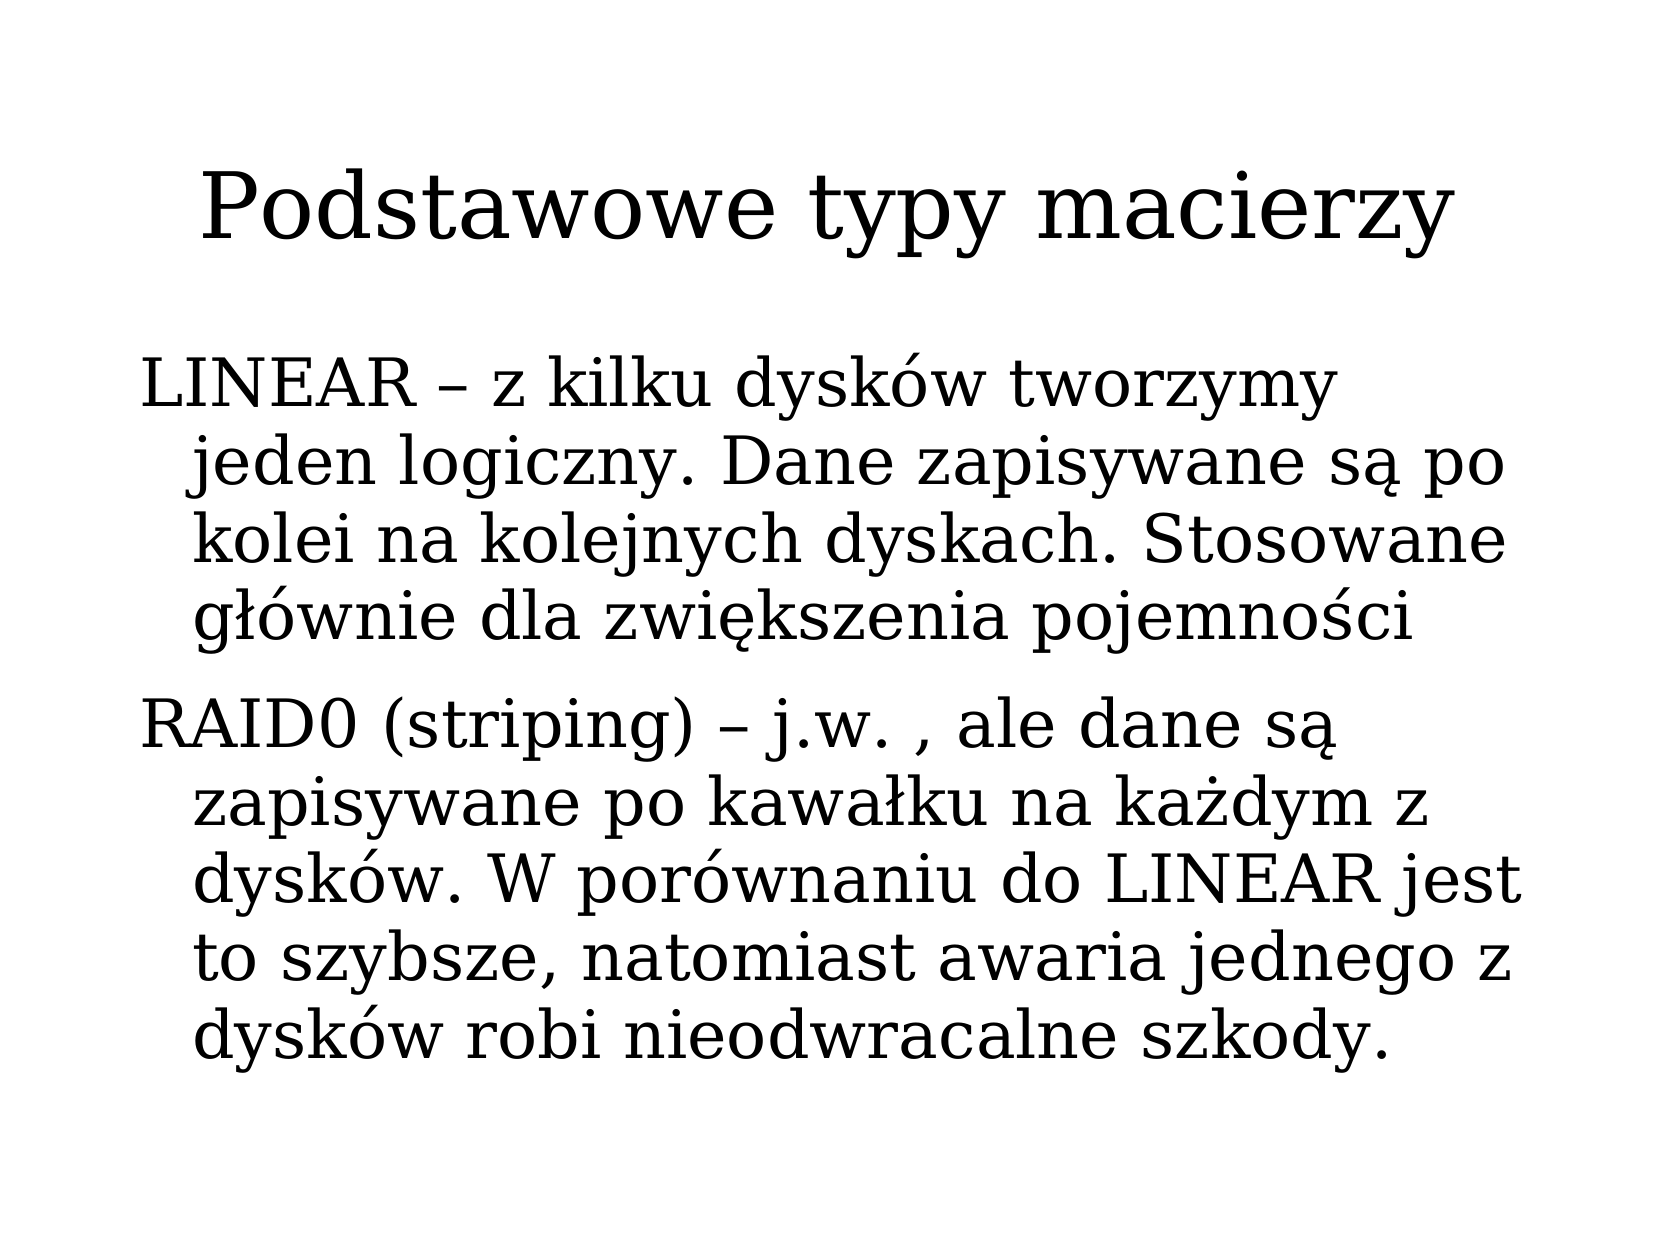

# Podstawowe typy macierzy
LINEAR – z kilku dysków tworzymy jeden logiczny. Dane zapisywane są po kolei na kolejnych dyskach. Stosowane głównie dla zwiększenia pojemności
RAID0 (striping) – j.w. , ale dane są zapisywane po kawałku na każdym z dysków. W porównaniu do LINEAR jest to szybsze, natomiast awaria jednego z dysków robi nieodwracalne szkody.